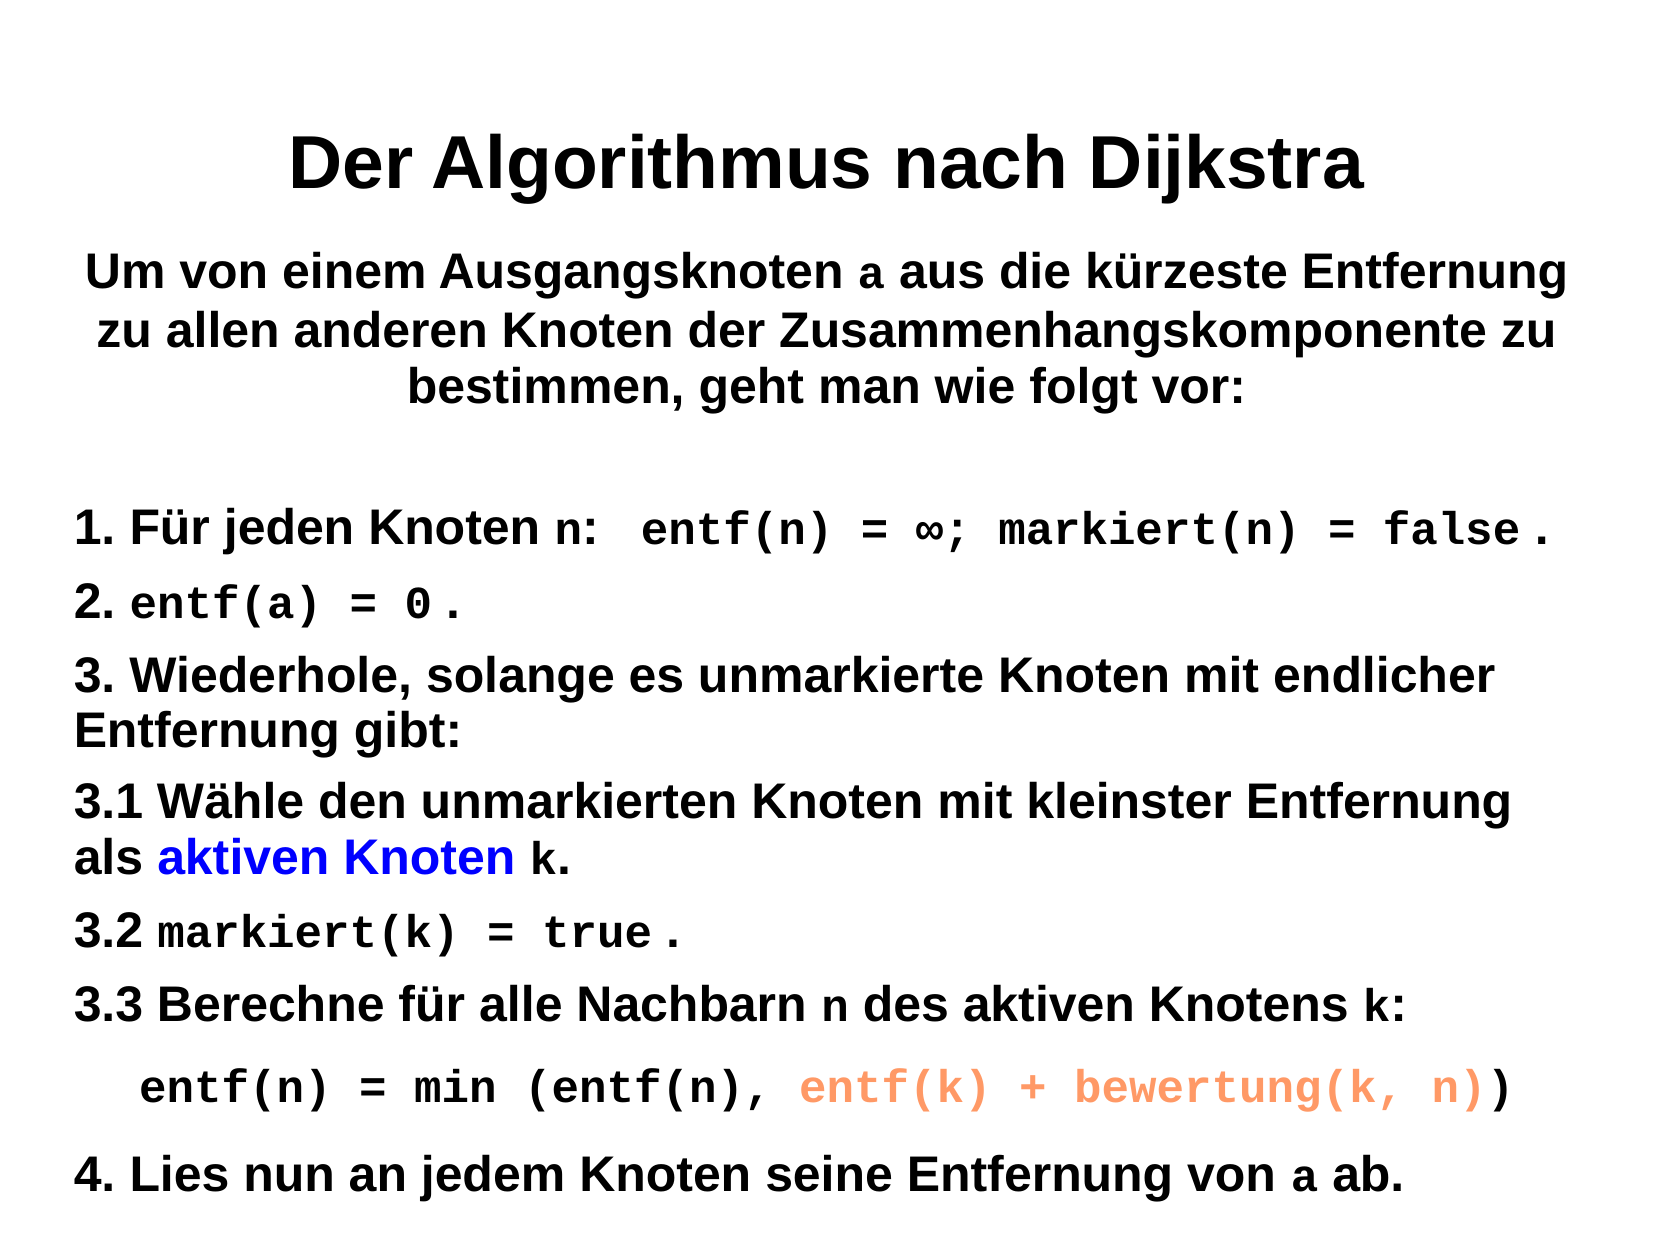

# Der Algorithmus nach Dijkstra
Um von einem Ausgangsknoten a aus die kürzeste Entfernung zu allen anderen Knoten der Zusammenhangskomponente zu bestimmen, geht man wie folgt vor:
1. Für jeden Knoten n: entf(n) = ∞; markiert(n) = false .
2. entf(a) = 0 .
3. Wiederhole, solange es unmarkierte Knoten mit endlicher Entfernung gibt:
3.1 Wähle den unmarkierten Knoten mit kleinster Entfernung als aktiven Knoten k.
3.2 markiert(k) = true .
3.3 Berechne für alle Nachbarn n des aktiven Knotens k:
entf(n) = min (entf(n), entf(k) + bewertung(k, n))
4. Lies nun an jedem Knoten seine Entfernung von a ab.